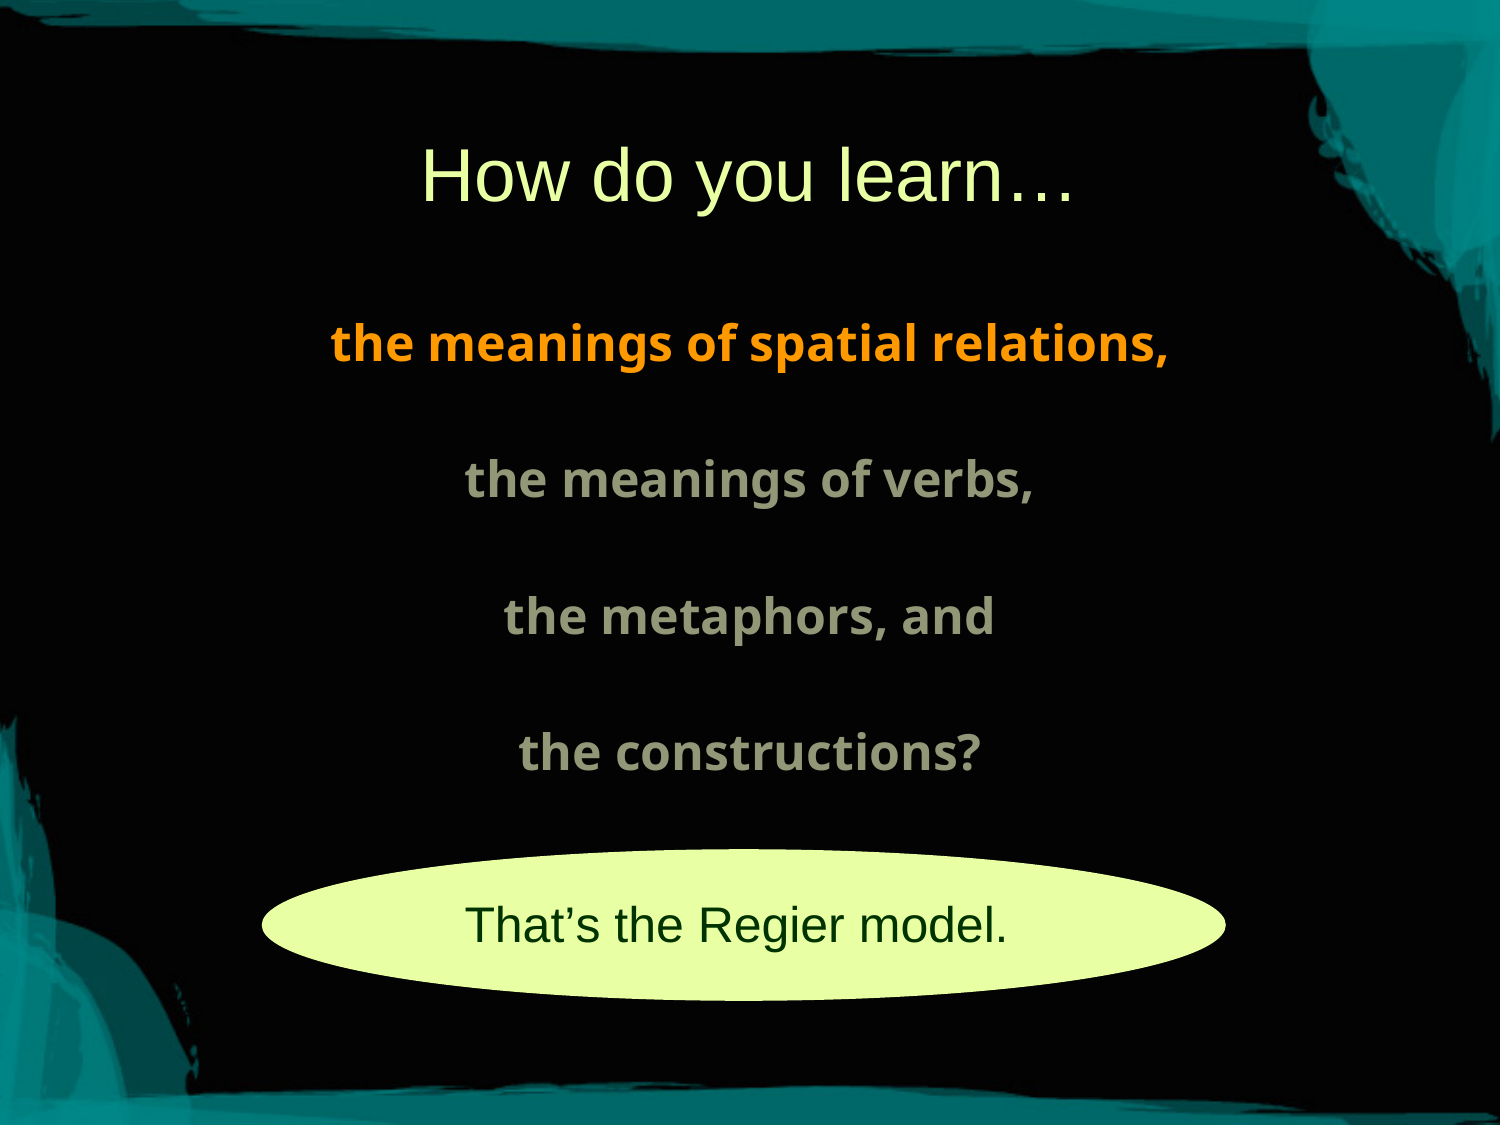

# How do you learn…
the meanings of spatial relations,
the meanings of verbs,
the metaphors, and
the constructions?
That’s the Regier model.